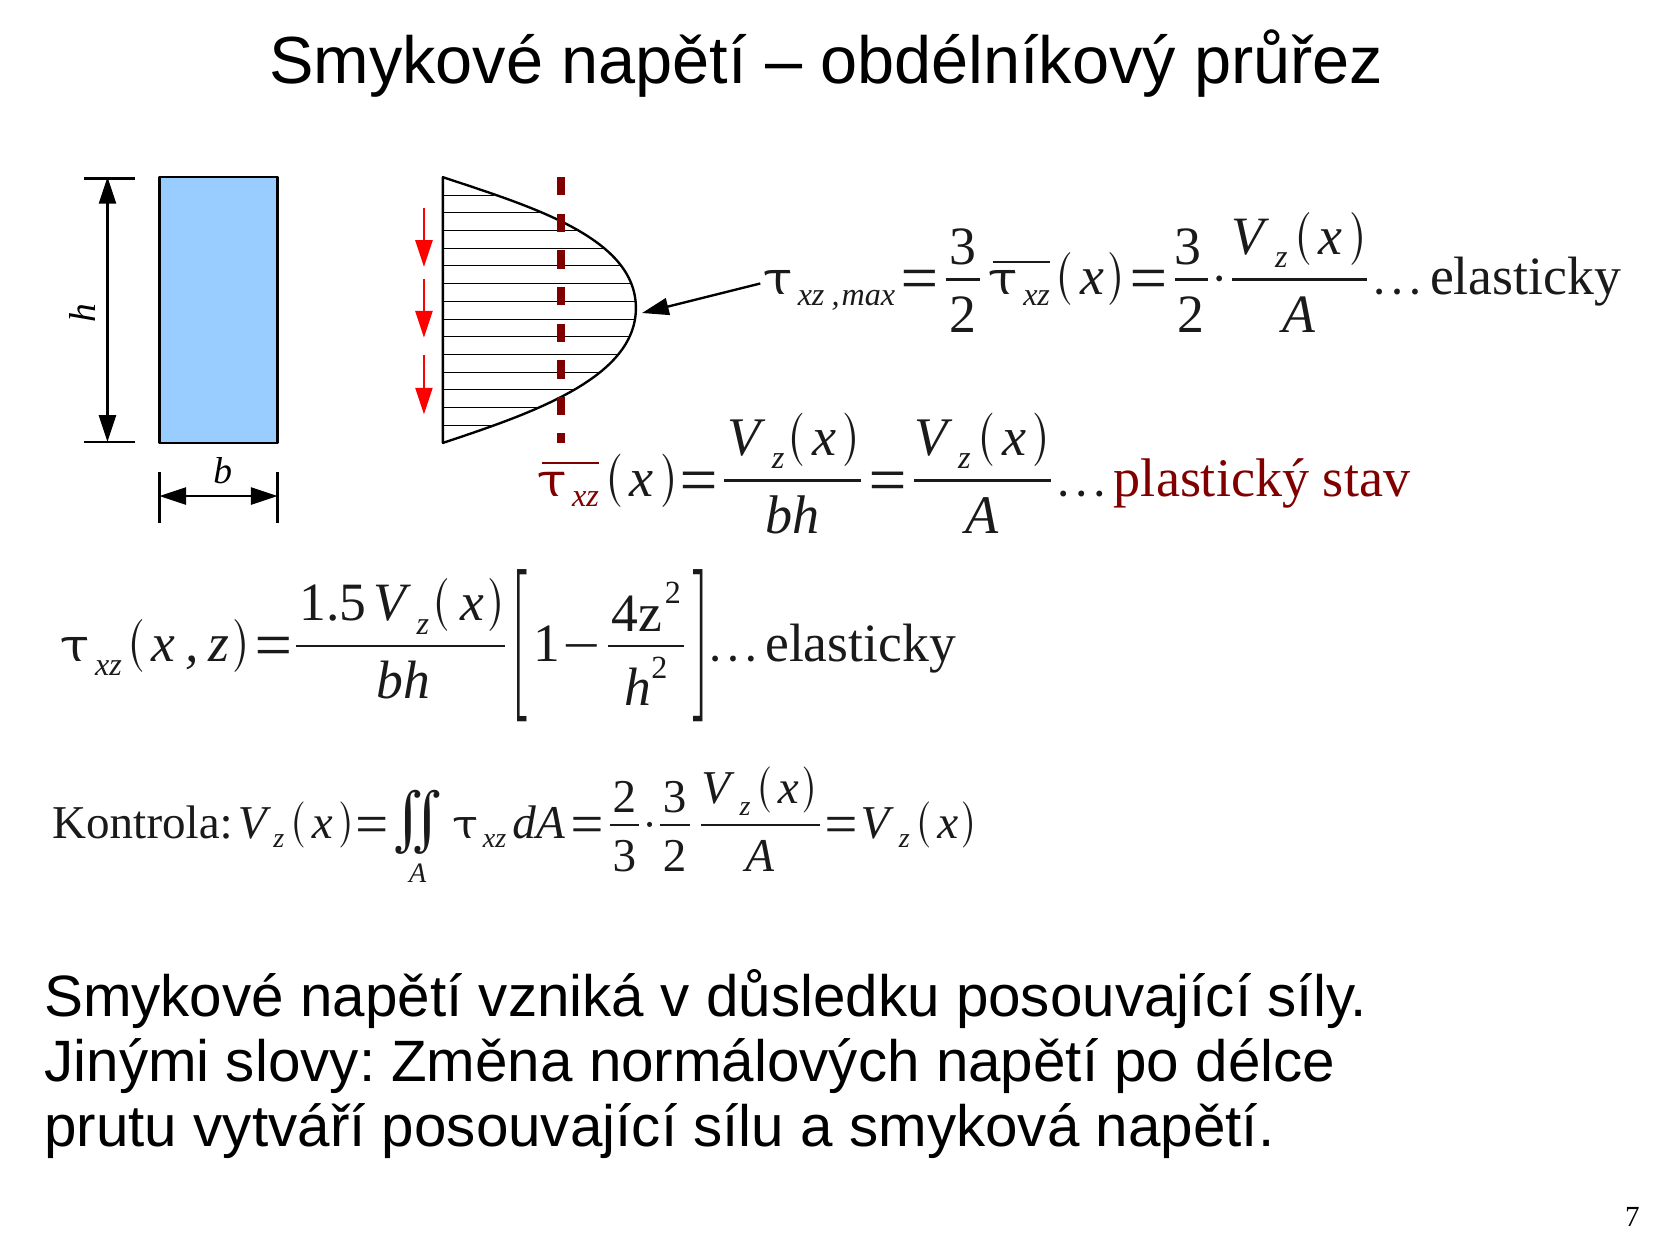

# Smykové napětí – obdélníkový průřez
h
b
Smykové napětí vzniká v důsledku posouvající síly. Jinými slovy: Změna normálových napětí po délce prutu vytváří posouvající sílu a smyková napětí.
7